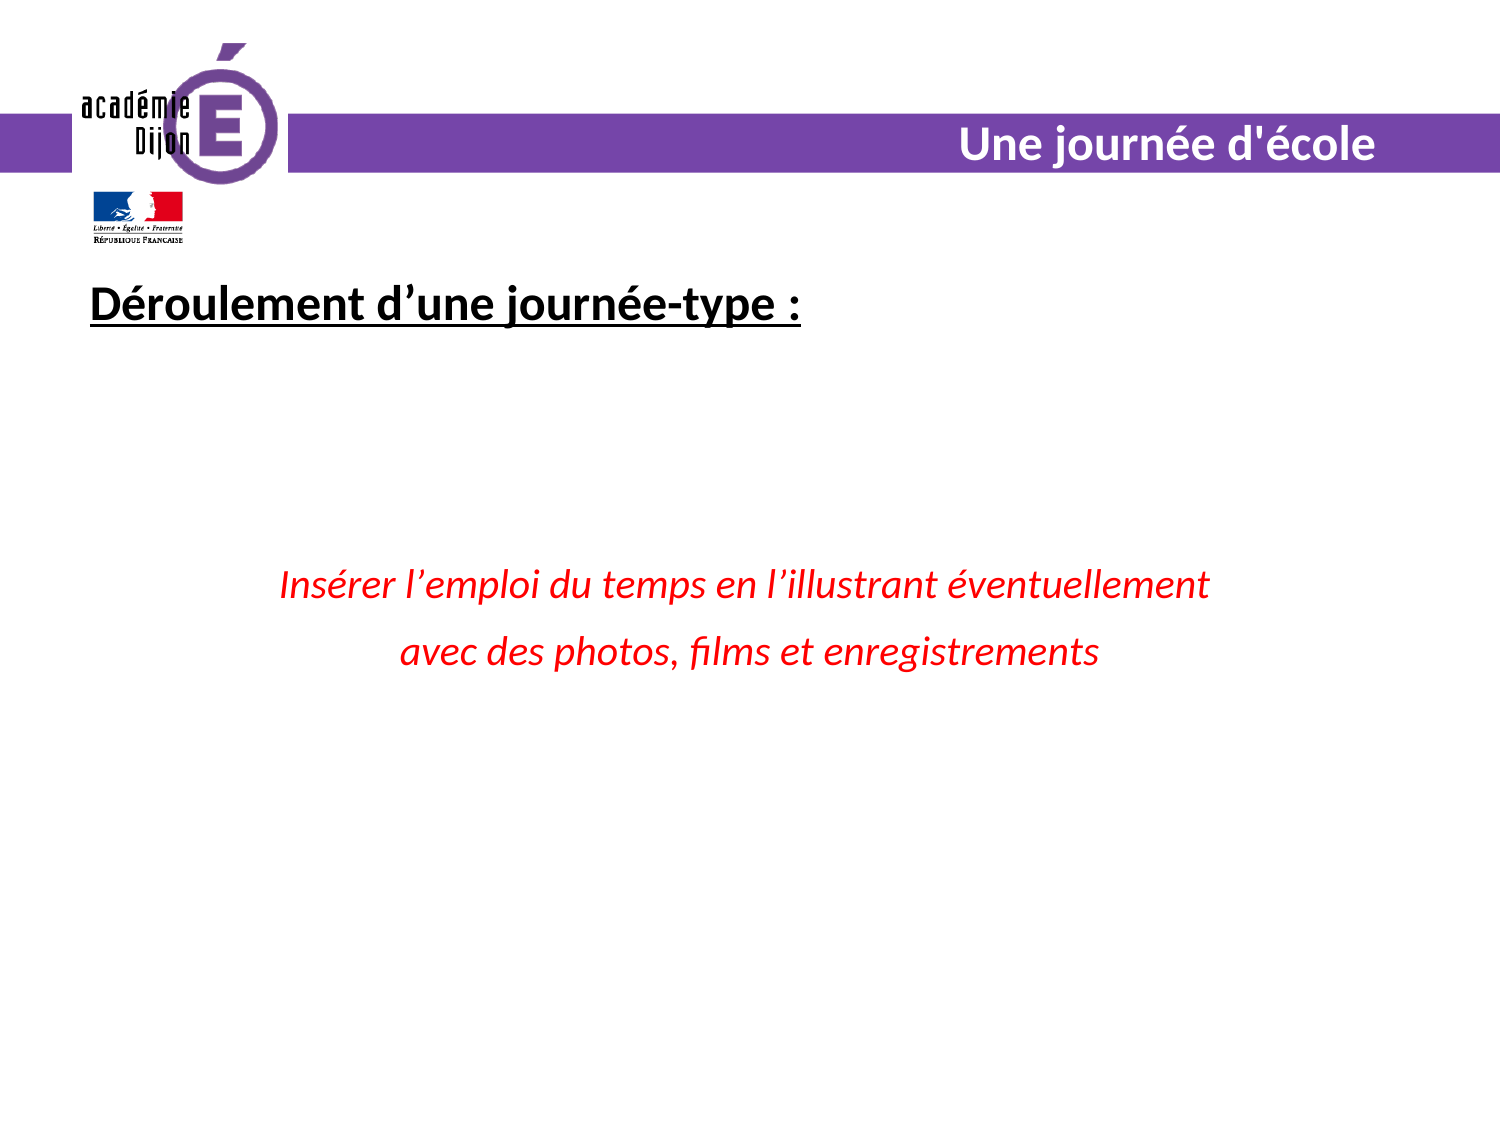

# Une journée d'école
Déroulement d’une journée-type :
Insérer l’emploi du temps en l’illustrant éventuellement
avec des photos, films et enregistrements